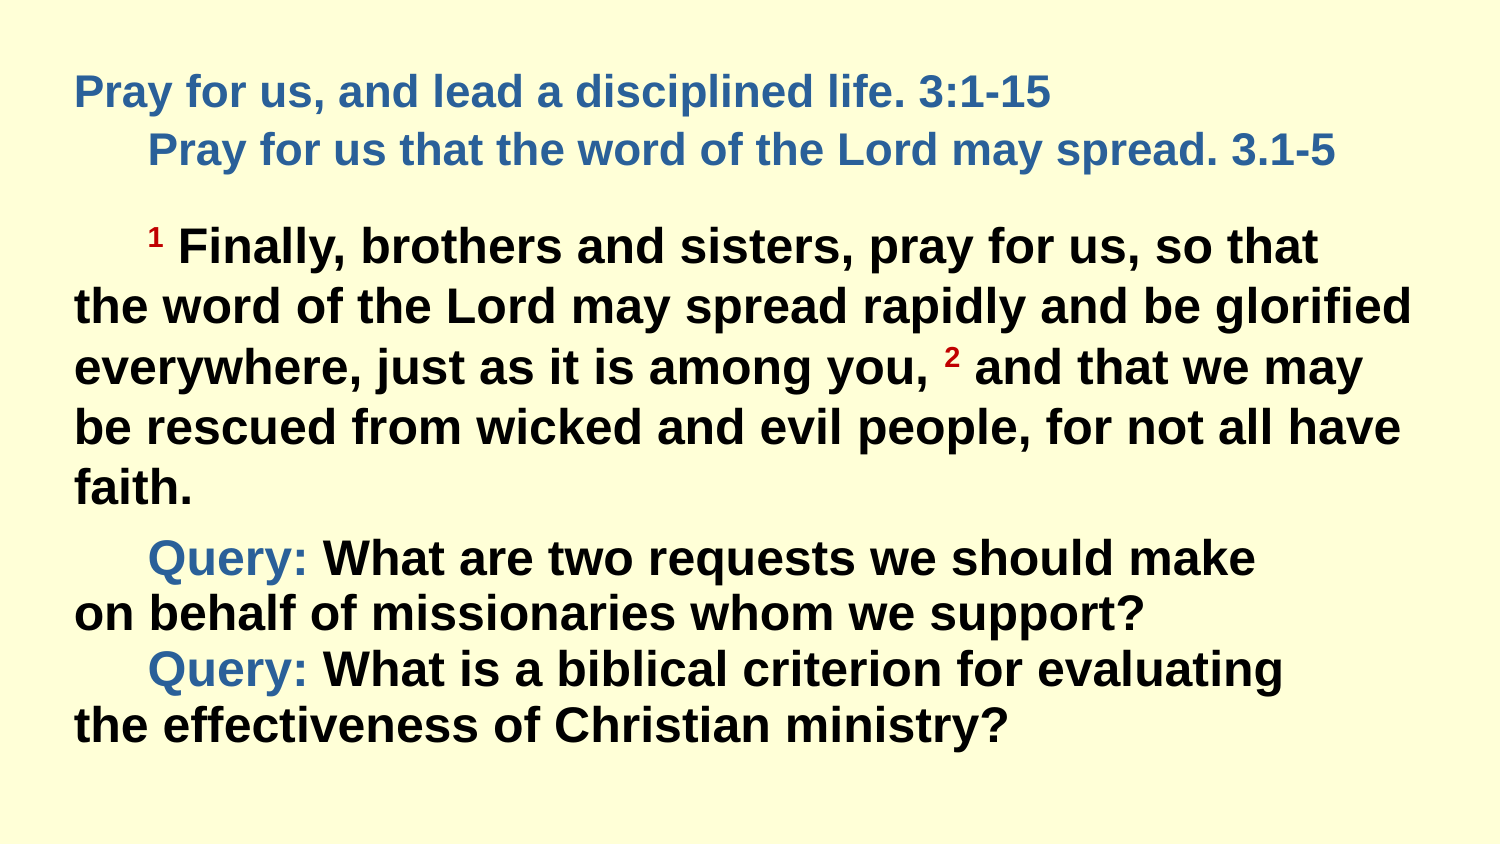

Pray for us, and lead a disciplined life. 3:1-15
	Pray for us that the word of the Lord may spread. 3.1-5
	1 Finally, brothers and sisters, pray for us, so that
the word of the Lord may spread rapidly and be glorified everywhere, just as it is among you, 2 and that we may be rescued from wicked and evil people, for not all have faith.
	Query: What are two requests we should make
on behalf of missionaries whom we support?
	Query: What is a biblical criterion for evaluating
the effectiveness of Christian ministry?